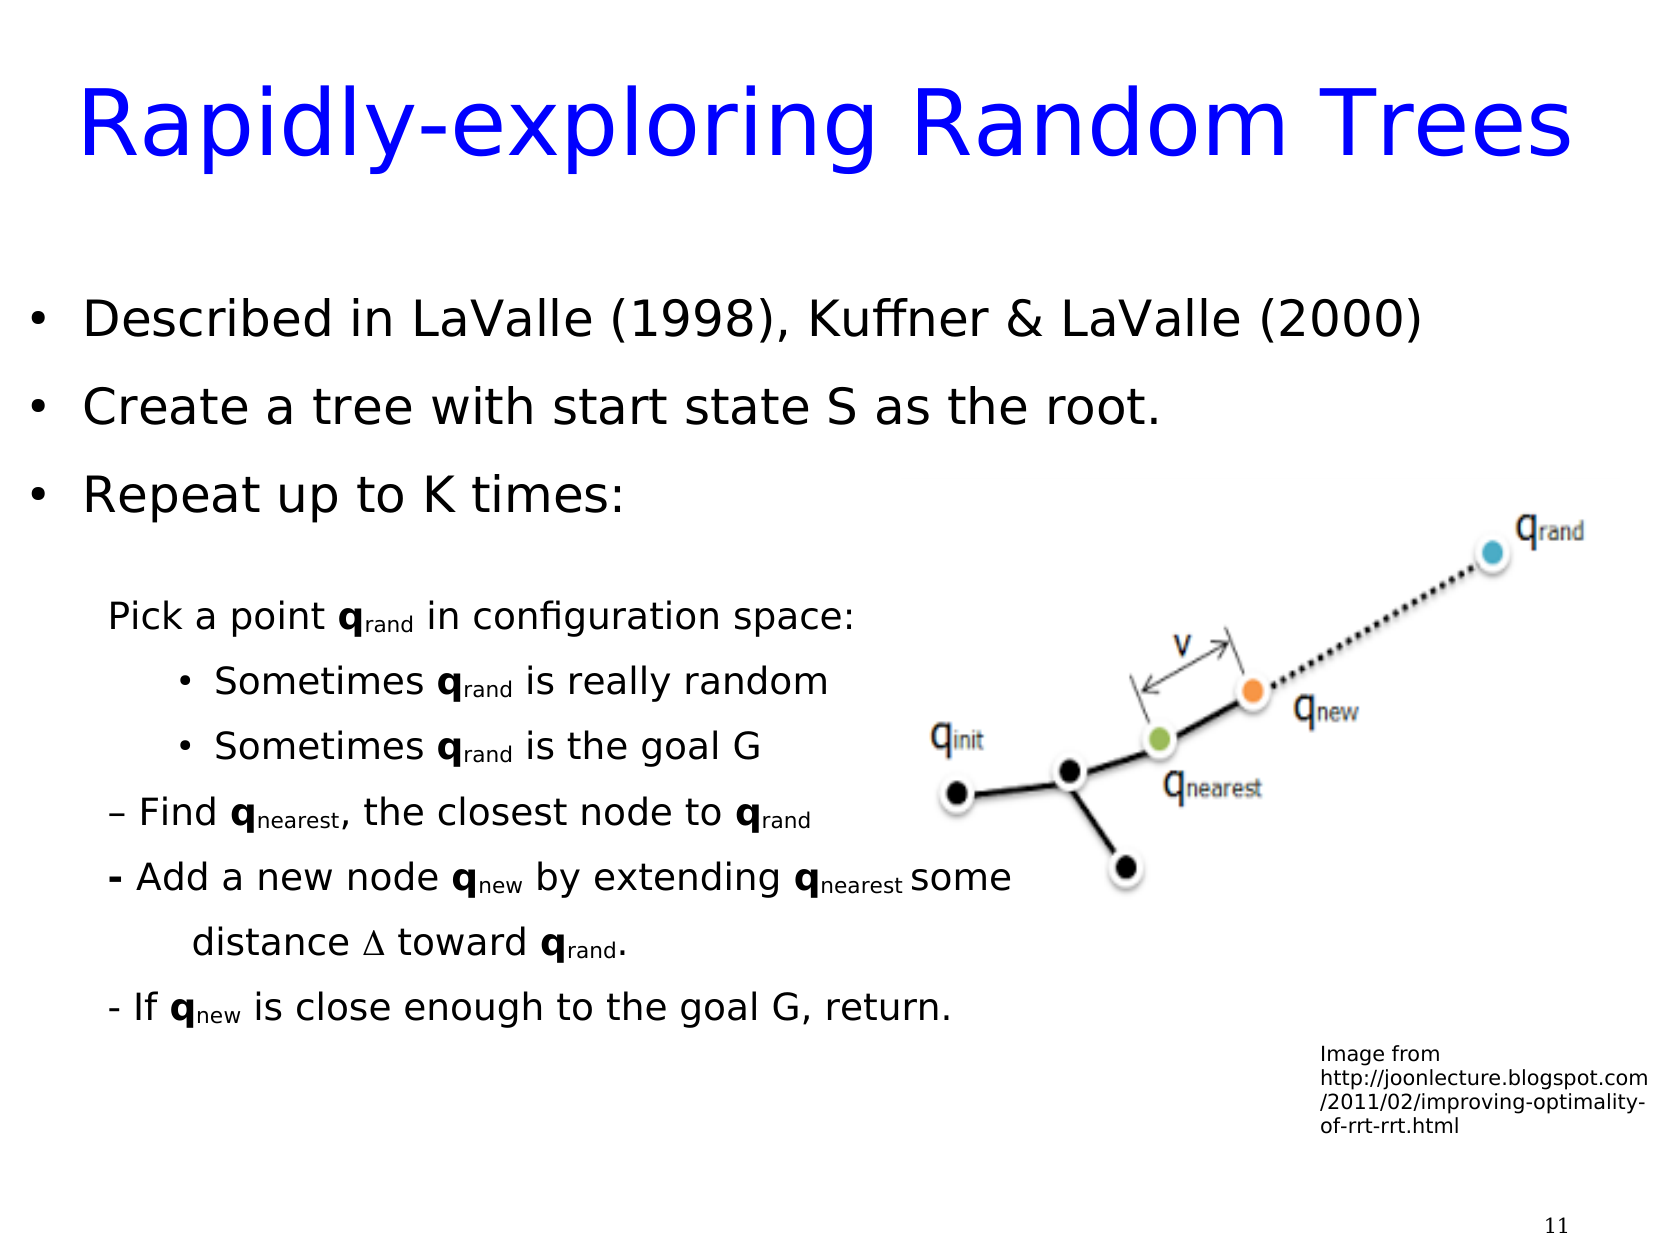

# Rapidly-exploring Random Trees
Described in LaValle (1998), Kuffner & LaValle (2000)
Create a tree with start state S as the root.
Repeat up to K times:
Pick a point qrand in configuration space:
Sometimes qrand is really random
Sometimes qrand is the goal G
– Find qnearest, the closest node to qrand
- Add a new node qnew by extending qnearest some
 distance D toward qrand.
- If qnew is close enough to the goal G, return.
Image from http://joonlecture.blogspot.com/2011/02/improving-optimality-of-rrt-rrt.html
11